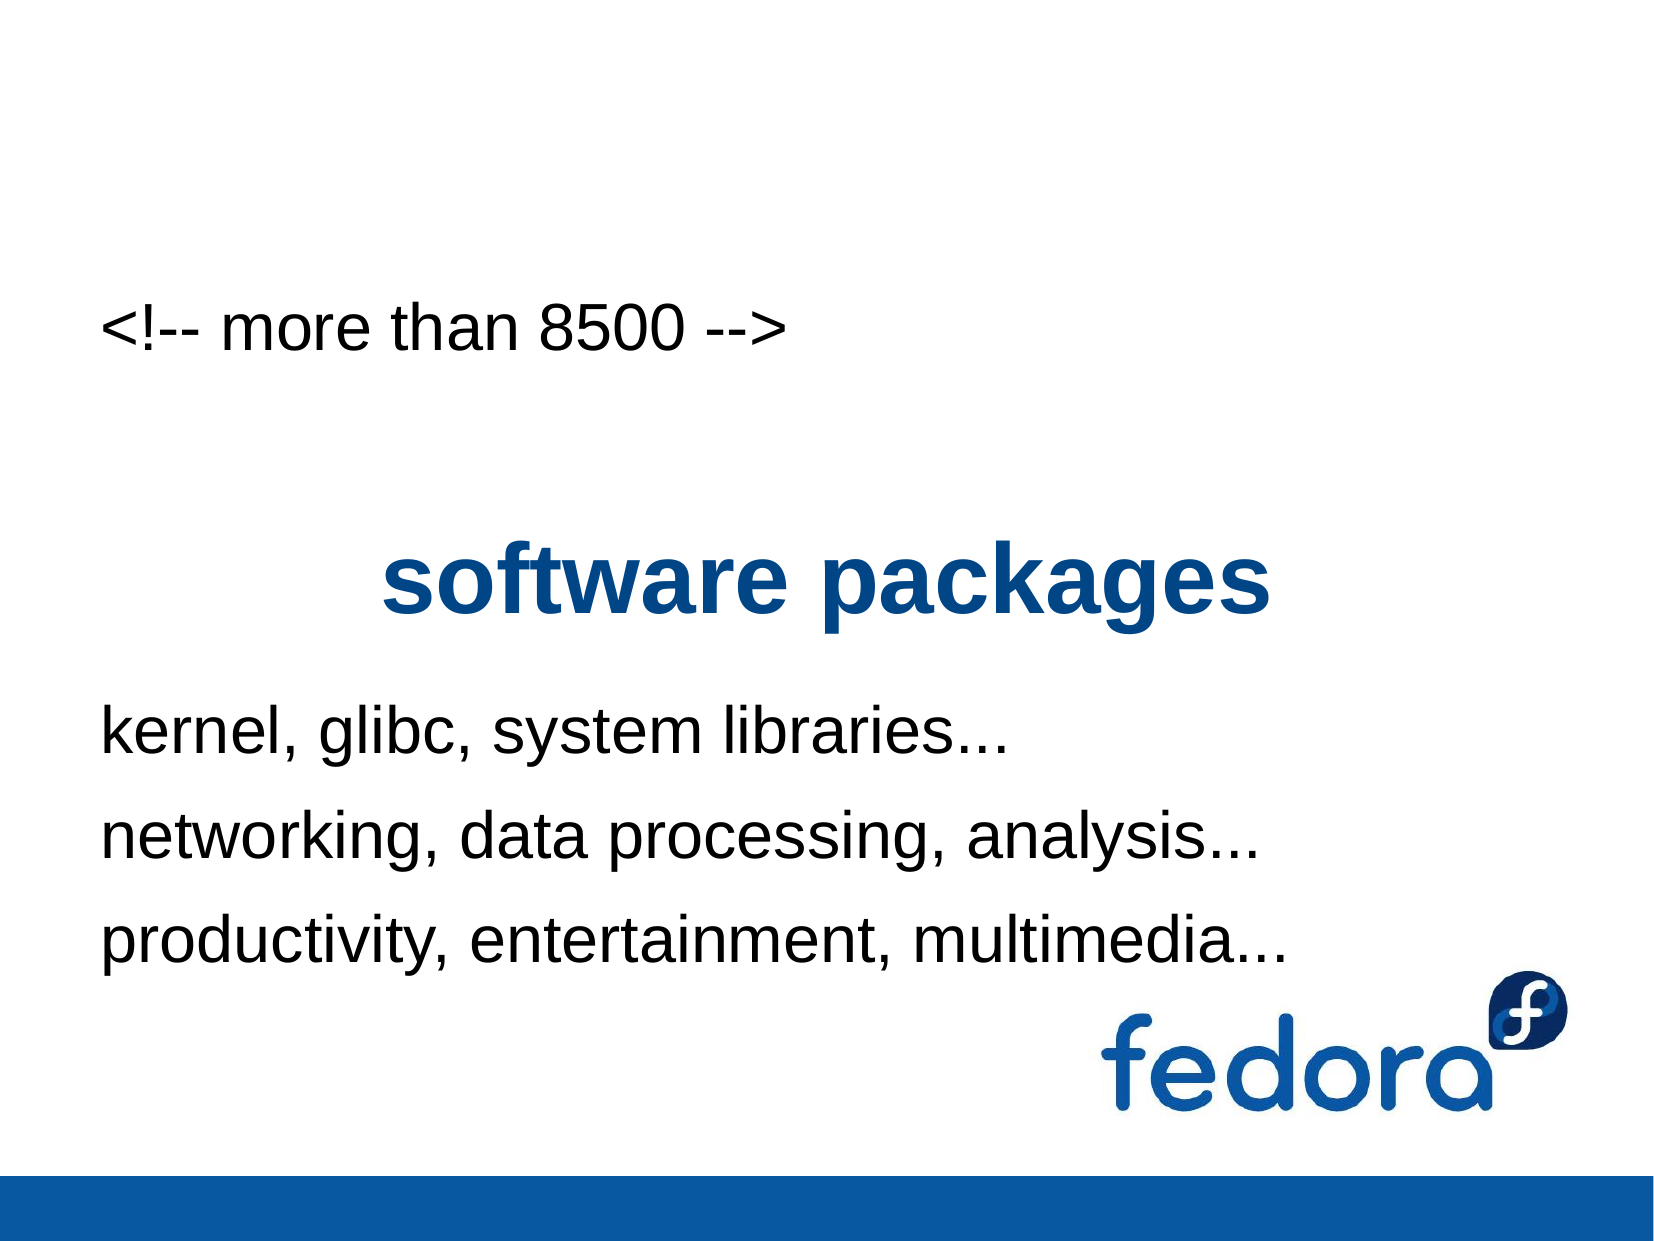

# software packages
<!-- more than 8500 -->
kernel, glibc, system libraries...
networking, data processing, analysis...
productivity, entertainment, multimedia...